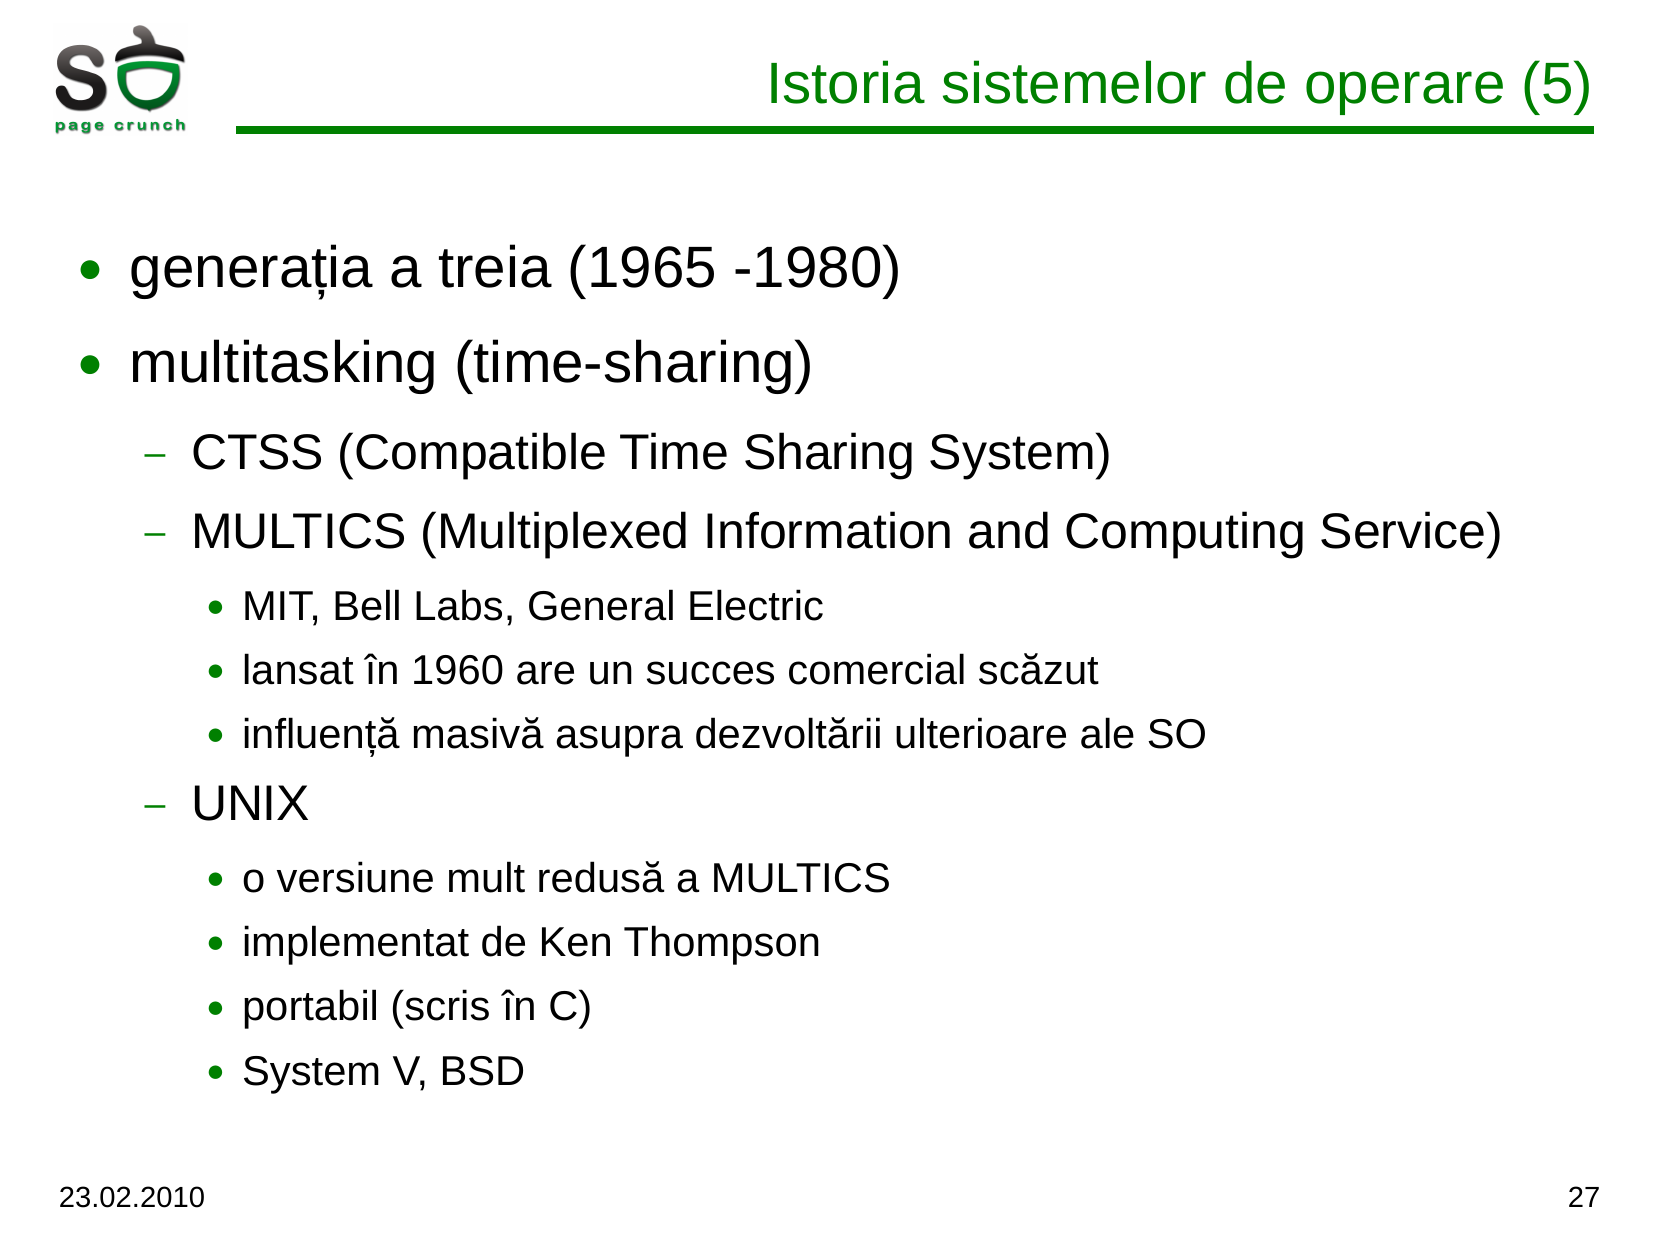

# Istoria sistemelor de operare (5)
generația a treia (1965 -1980)
multitasking (time-sharing)
CTSS (Compatible Time Sharing System)
MULTICS (Multiplexed Information and Computing Service)
MIT, Bell Labs, General Electric
lansat în 1960 are un succes comercial scăzut
influență masivă asupra dezvoltării ulterioare ale SO
UNIX
o versiune mult redusă a MULTICS
implementat de Ken Thompson
portabil (scris în C)
System V, BSD
23.02.2010
27